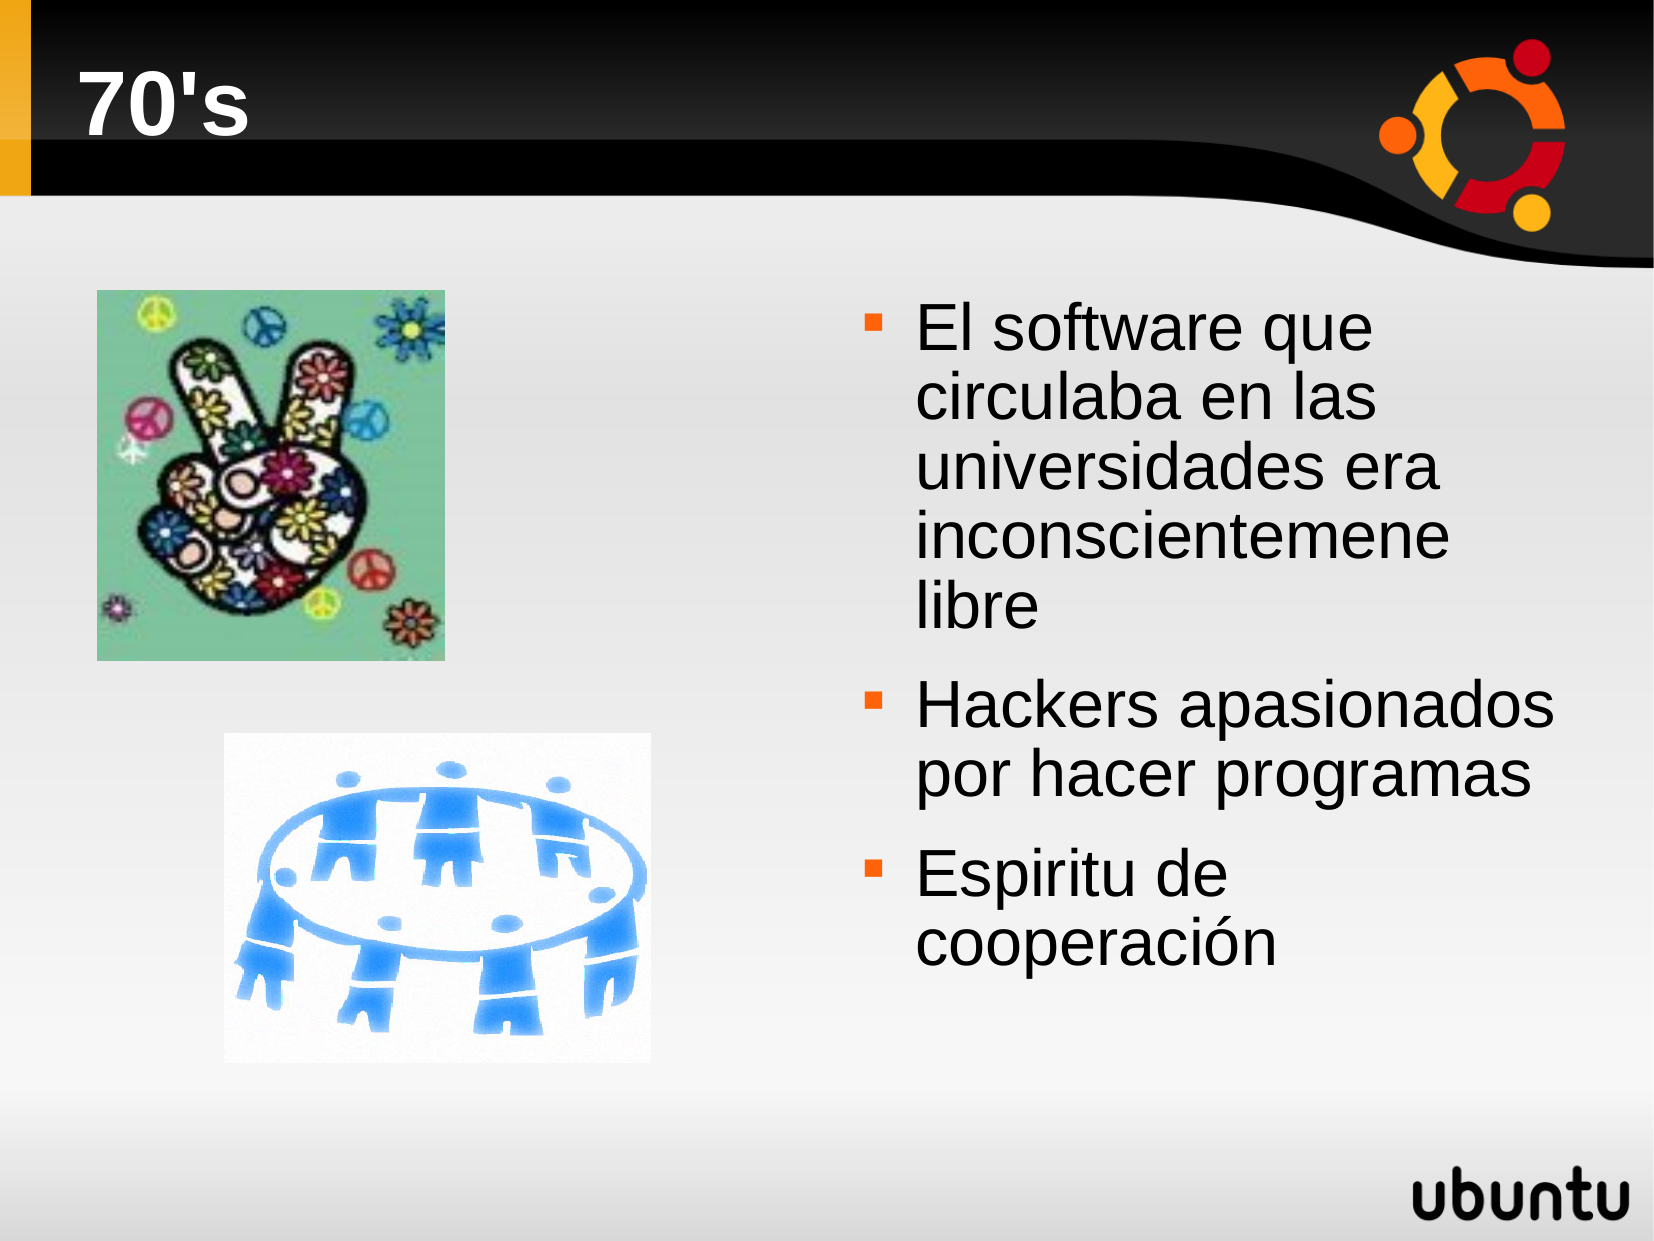

# 70's
El software que circulaba en las universidades era inconscientemene libre
Hackers apasionados por hacer programas
Espiritu de cooperación